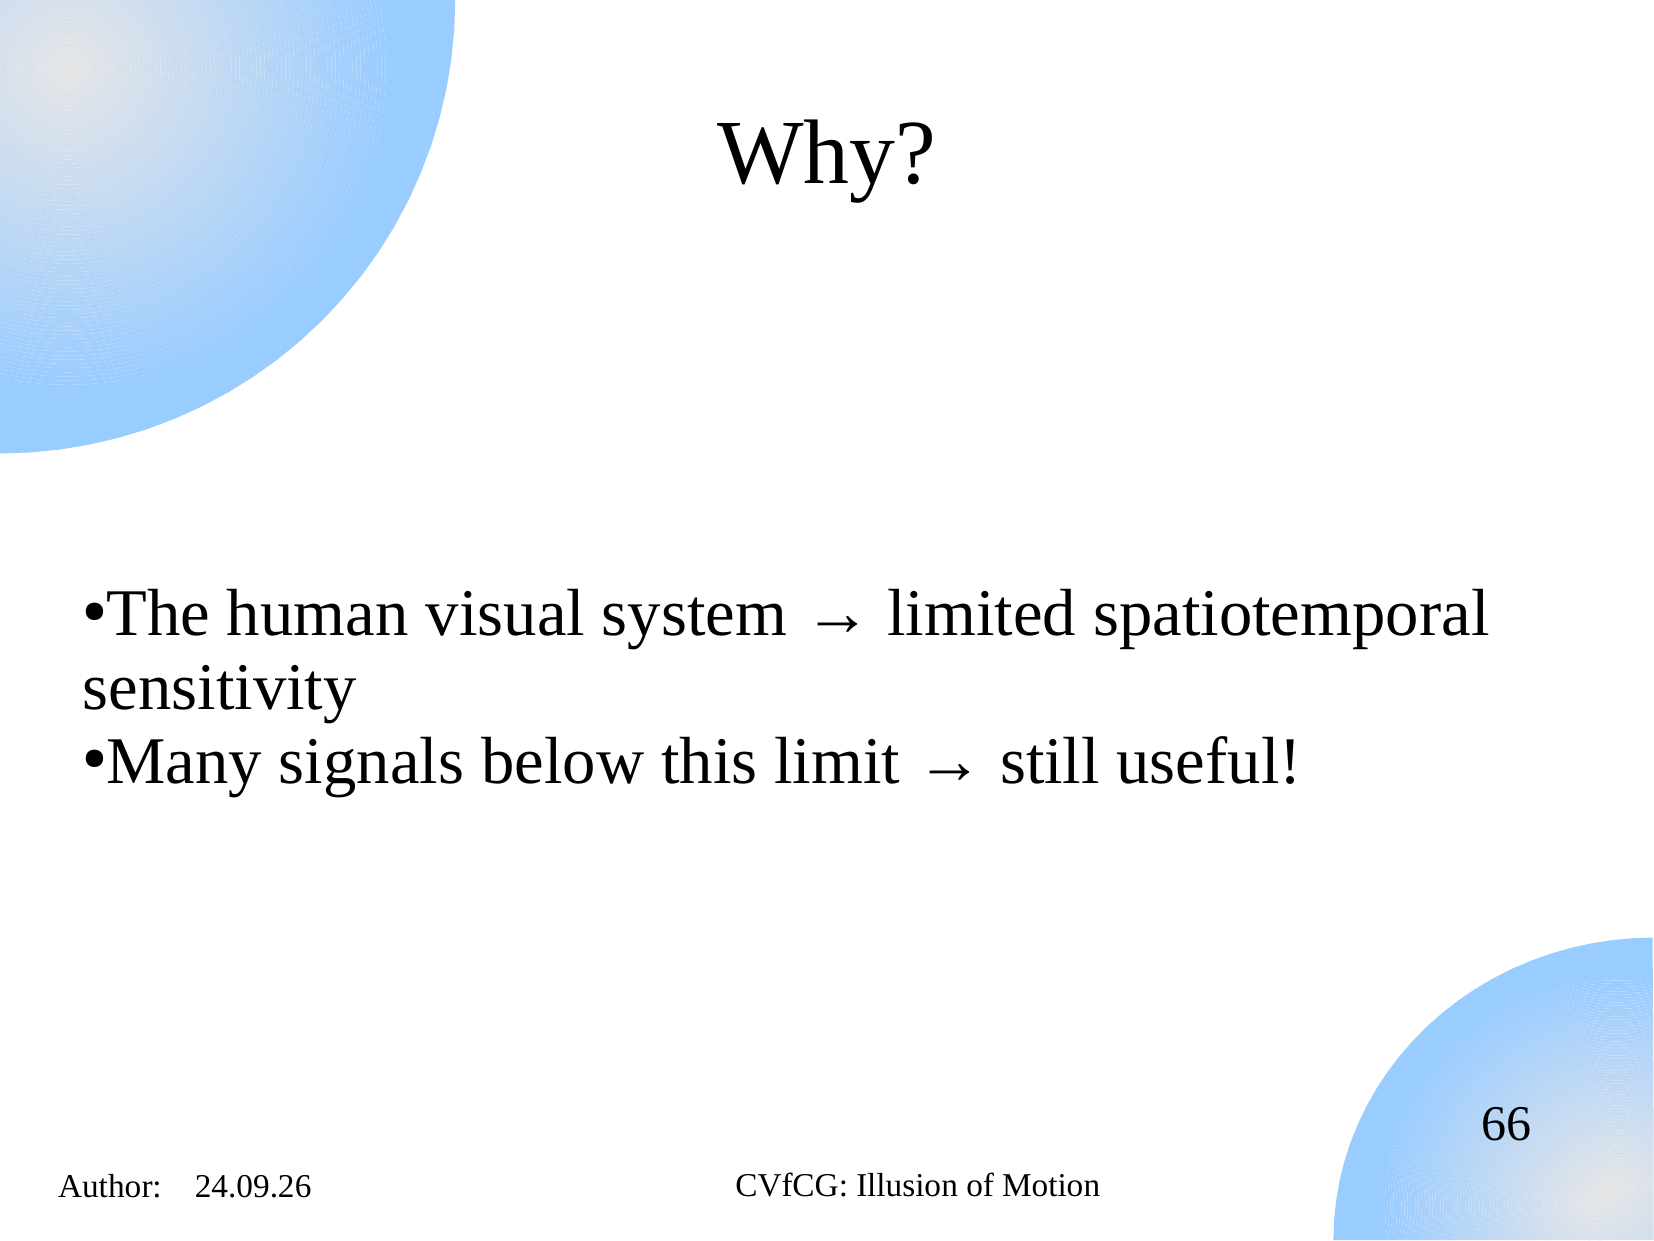

# Why?
The human visual system → limited spatiotemporal sensitivity
Many signals below this limit → still useful!
CVfCG: Illusion of Motion